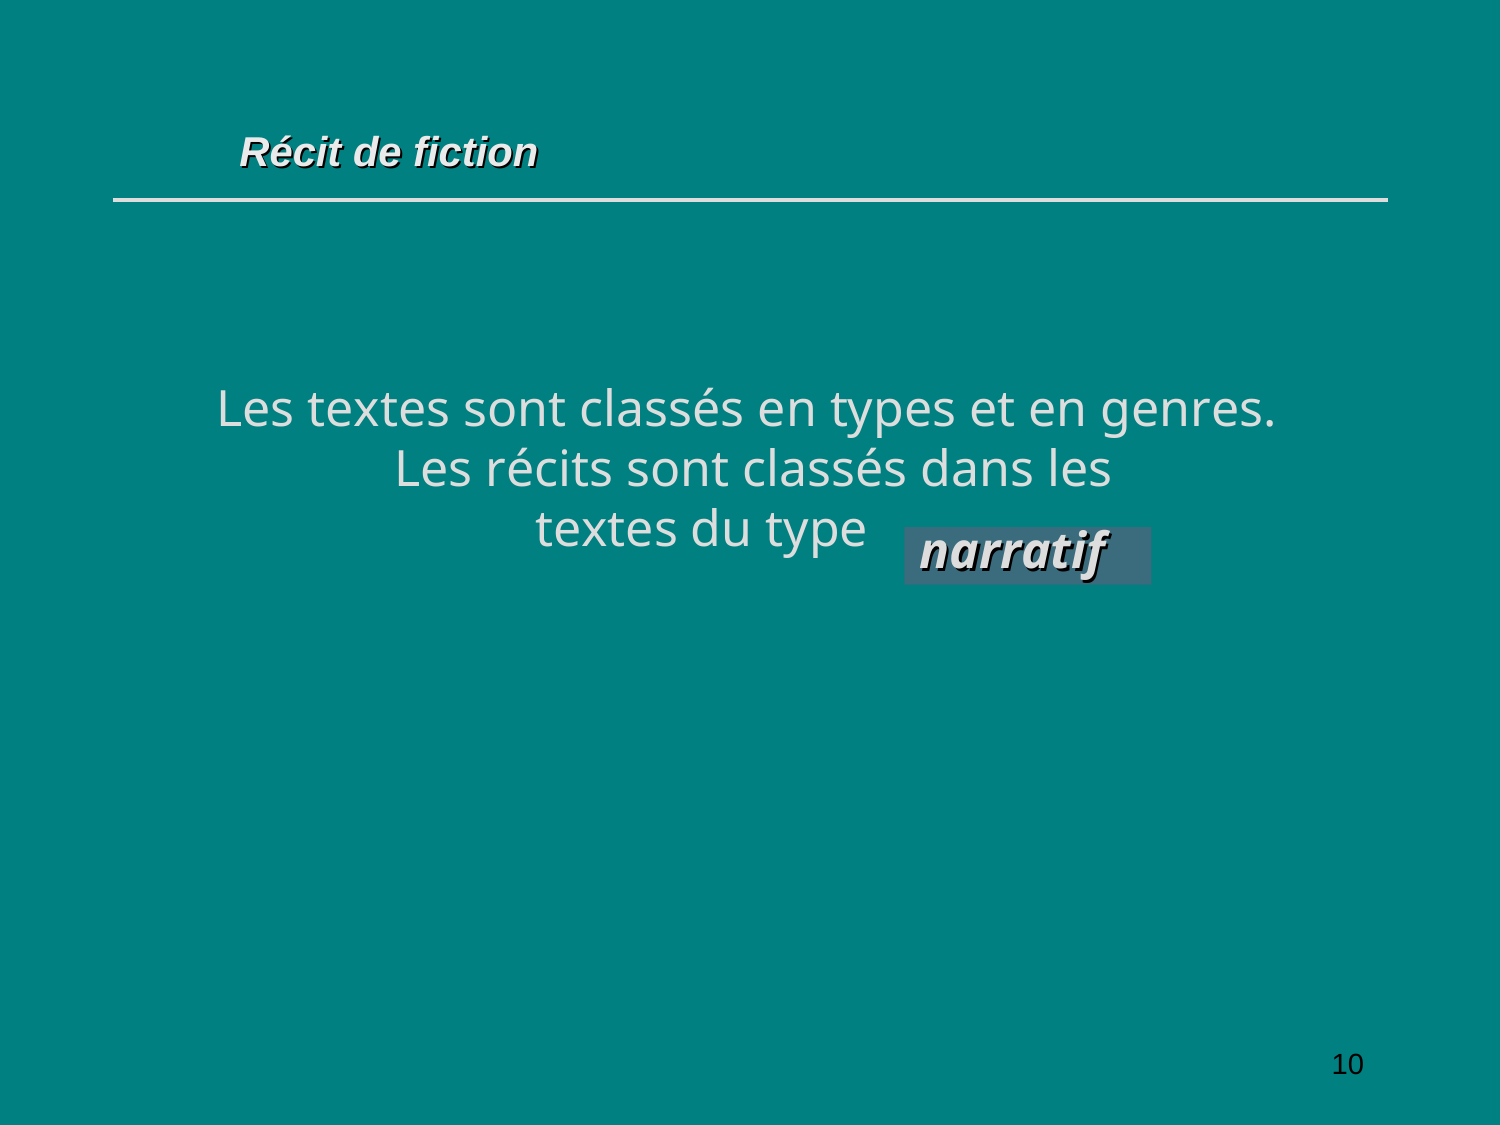

Récit de fiction
Les textes sont classés en types et en genres.
Les récits sont classés dans les
textes du type
narratif
10